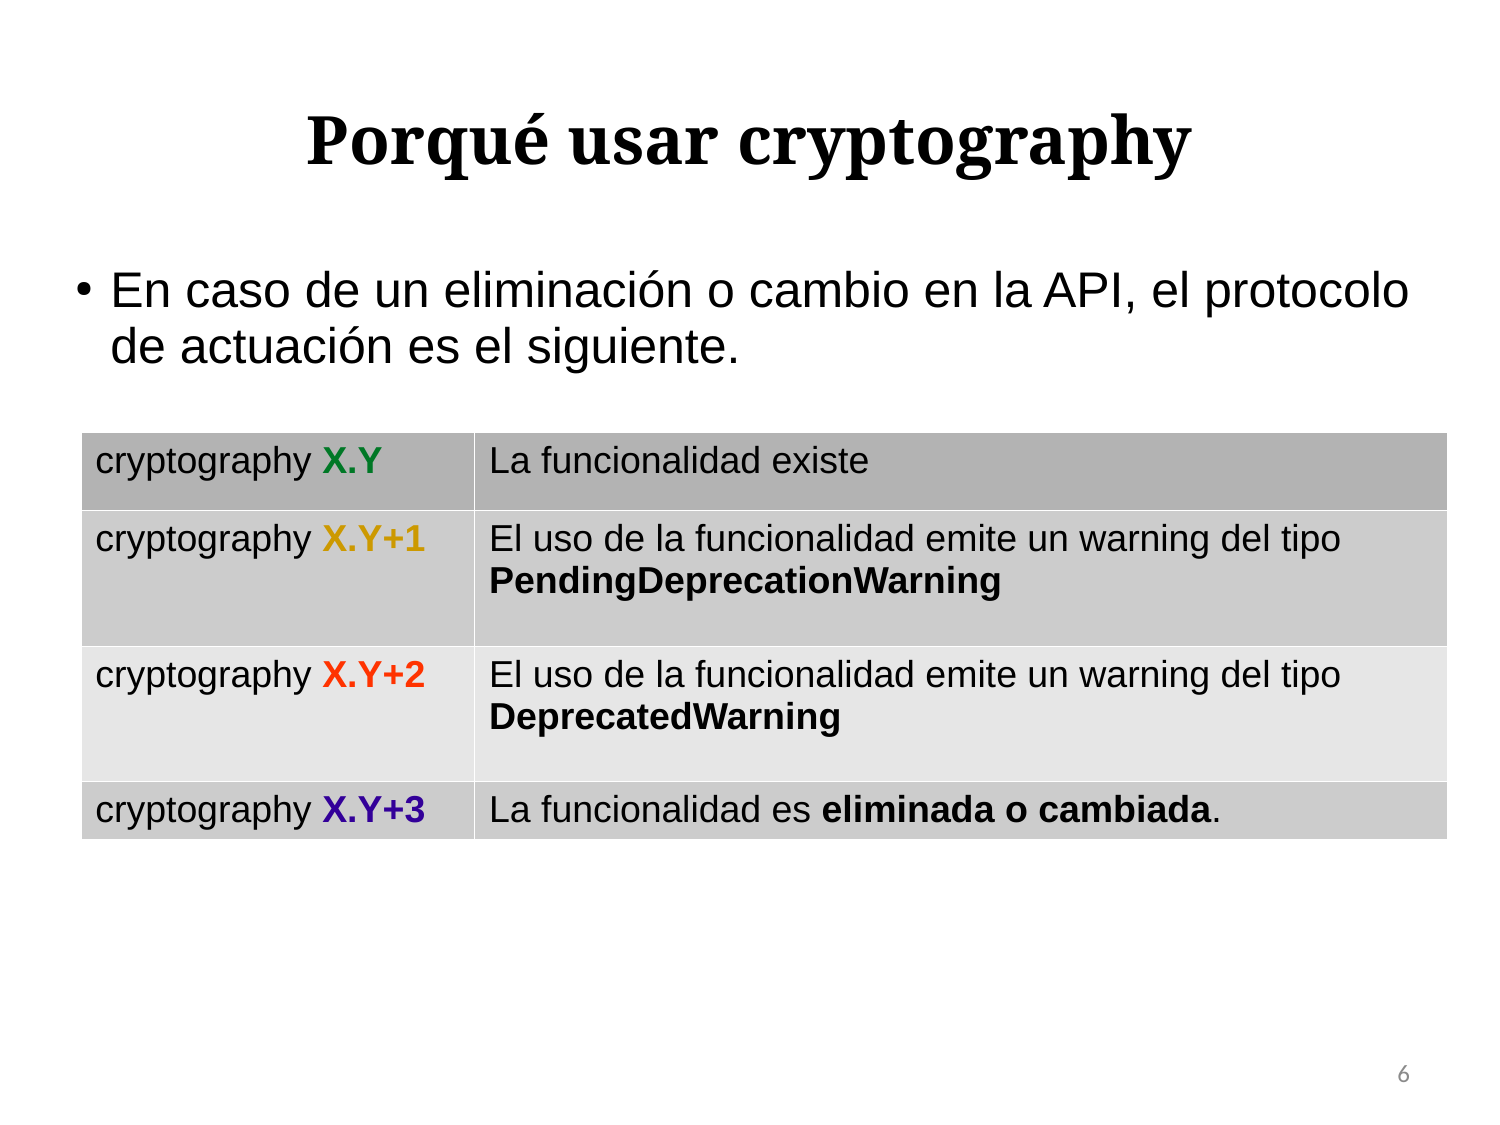

# Porqué usar cryptography
En caso de un eliminación o cambio en la API, el protocolo de actuación es el siguiente.
| cryptography X.Y | La funcionalidad existe |
| --- | --- |
| cryptography X.Y+1 | El uso de la funcionalidad emite un warning del tipo PendingDeprecationWarning |
| cryptography X.Y+2 | El uso de la funcionalidad emite un warning del tipo DeprecatedWarning |
| cryptography X.Y+3 | La funcionalidad es eliminada o cambiada. |
Luis González Fernández - Cryptography
6